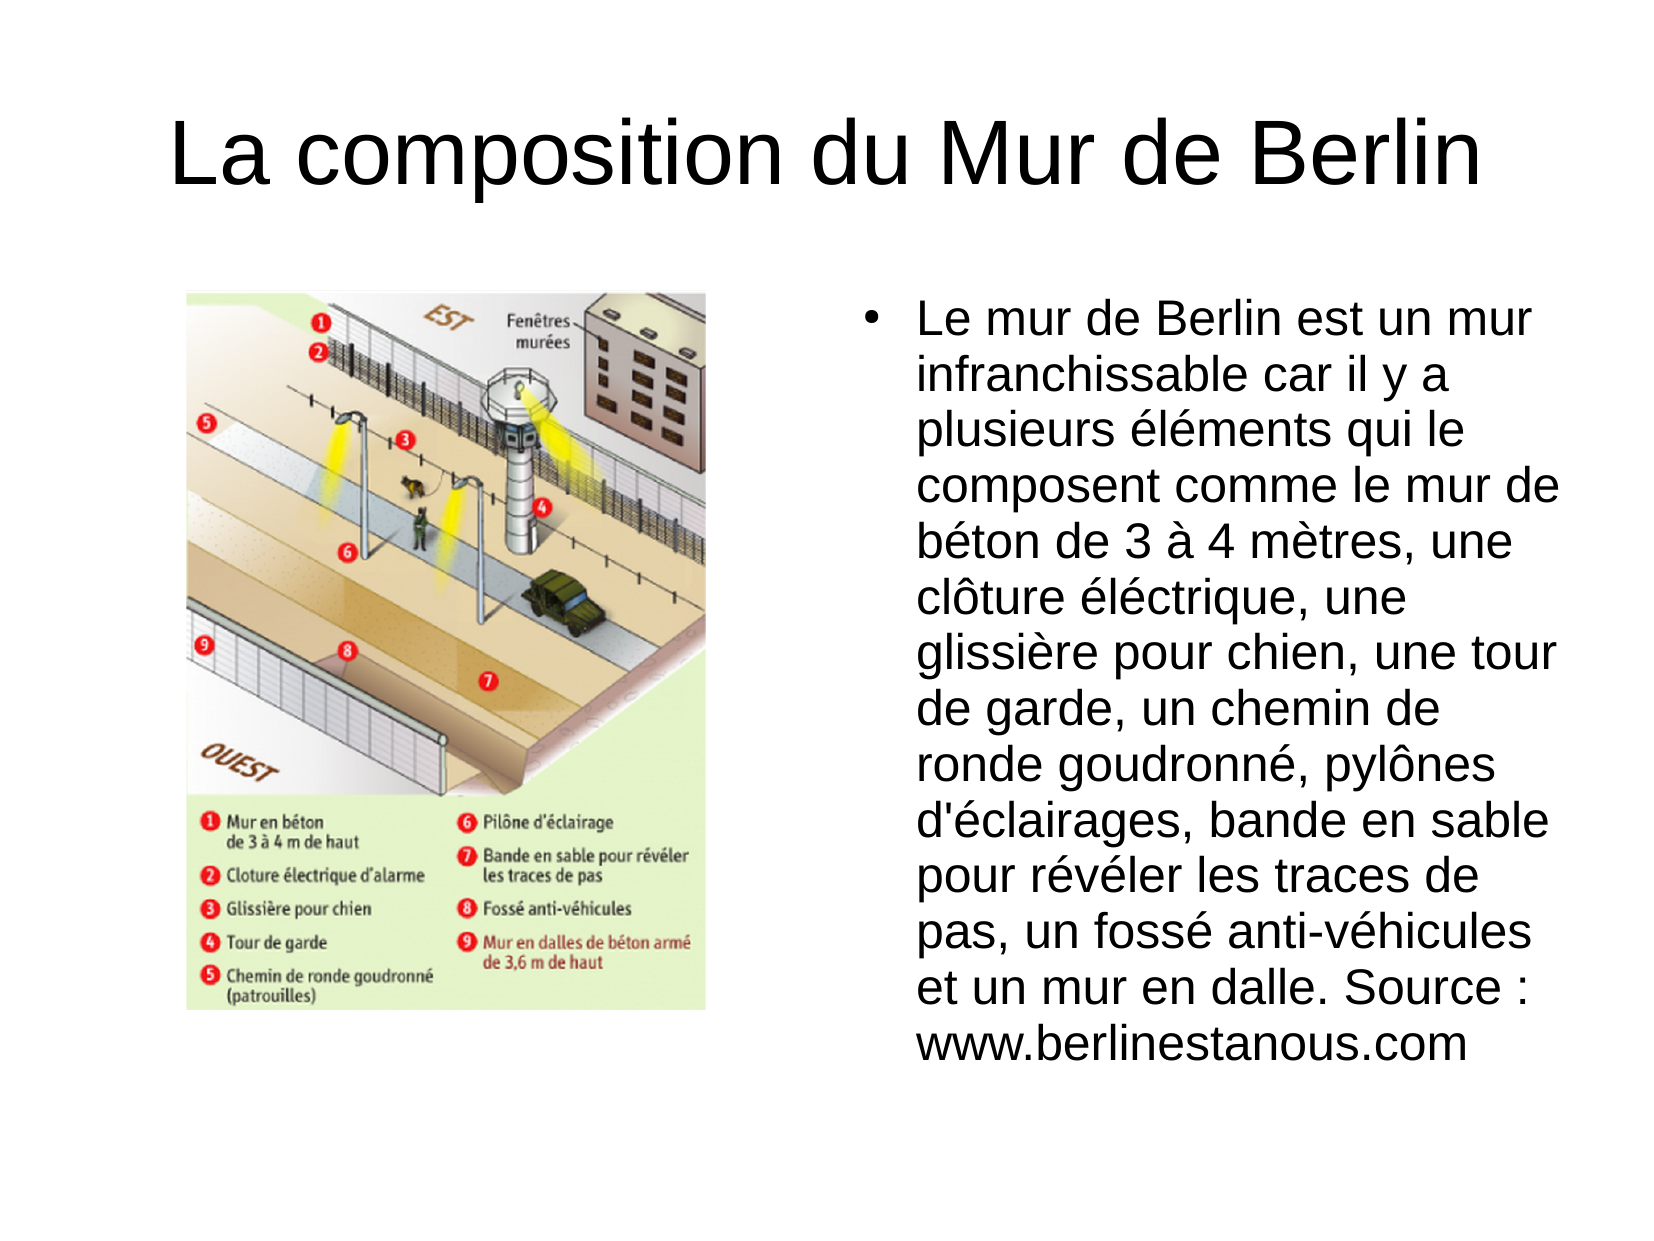

# La composition du Mur de Berlin
Le mur de Berlin est un mur infranchissable car il y a plusieurs éléments qui le composent comme le mur de béton de 3 à 4 mètres, une clôture éléctrique, une glissière pour chien, une tour de garde, un chemin de ronde goudronné, pylônes d'éclairages, bande en sable pour révéler les traces de pas, un fossé anti-véhicules et un mur en dalle. Source : www.berlinestanous.com